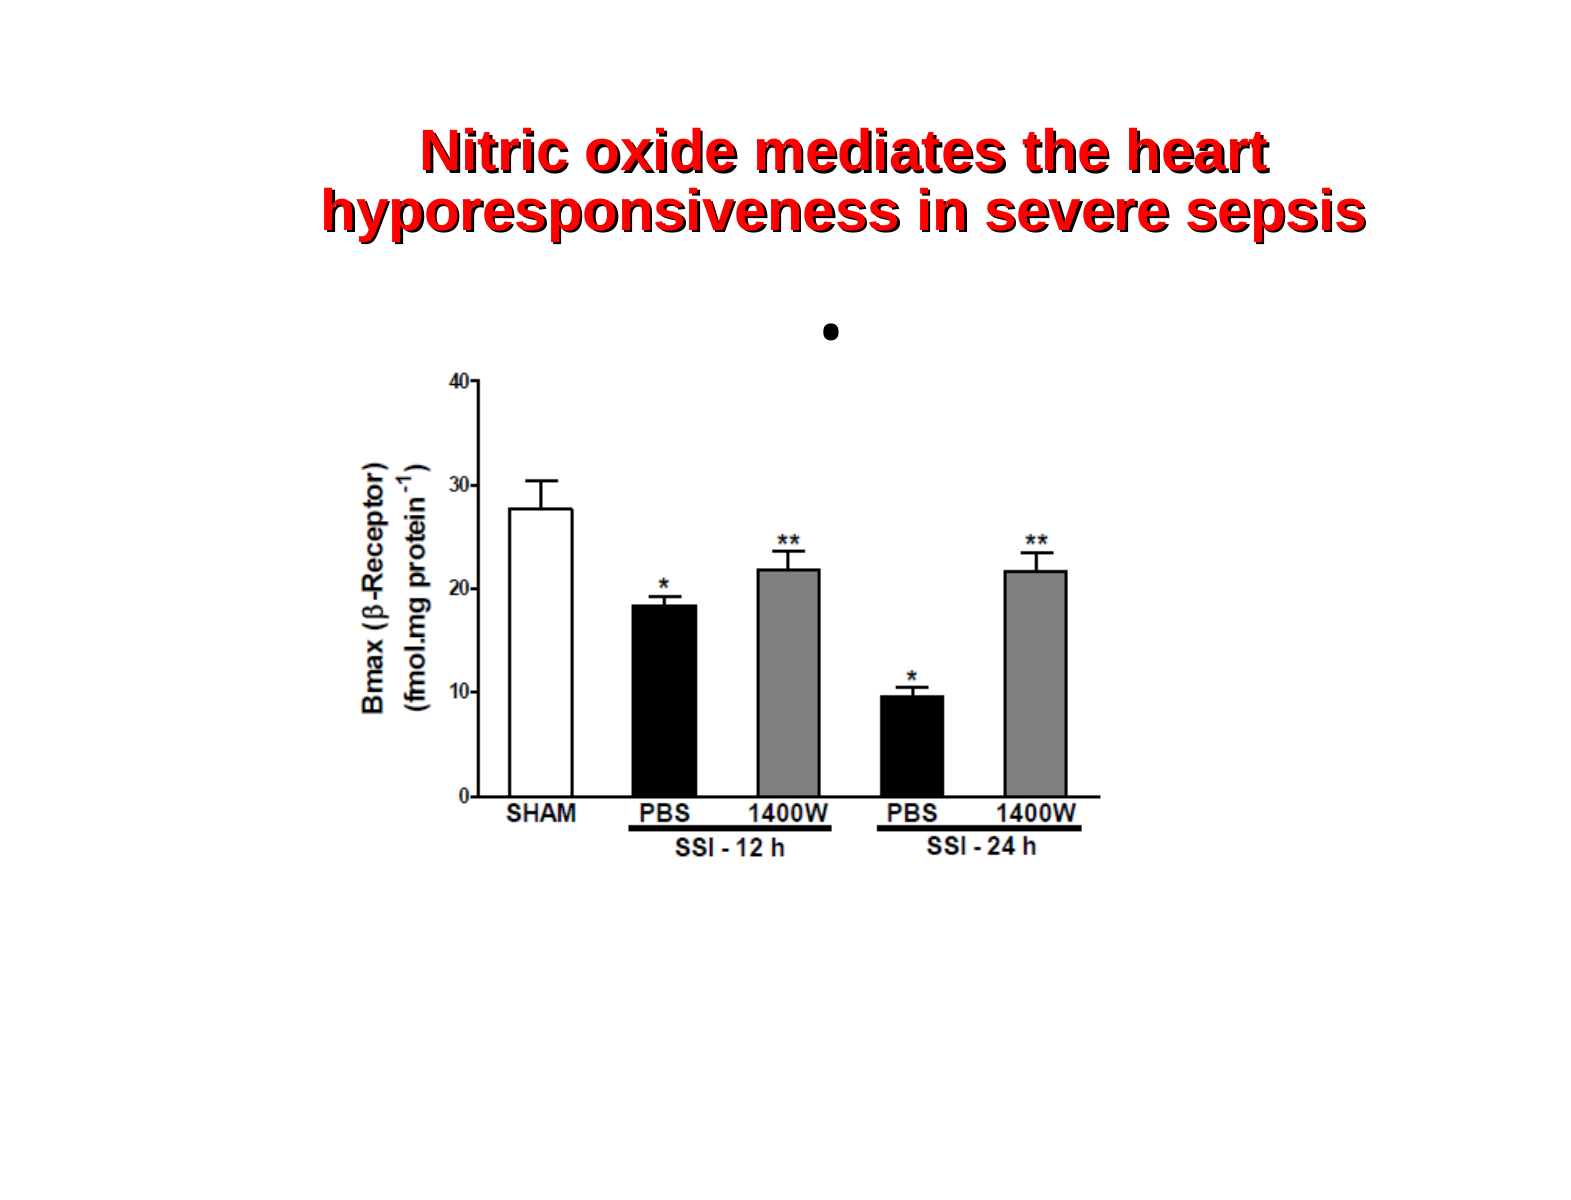

Nitric oxide mediates the heart hyporesponsiveness in severe sepsis